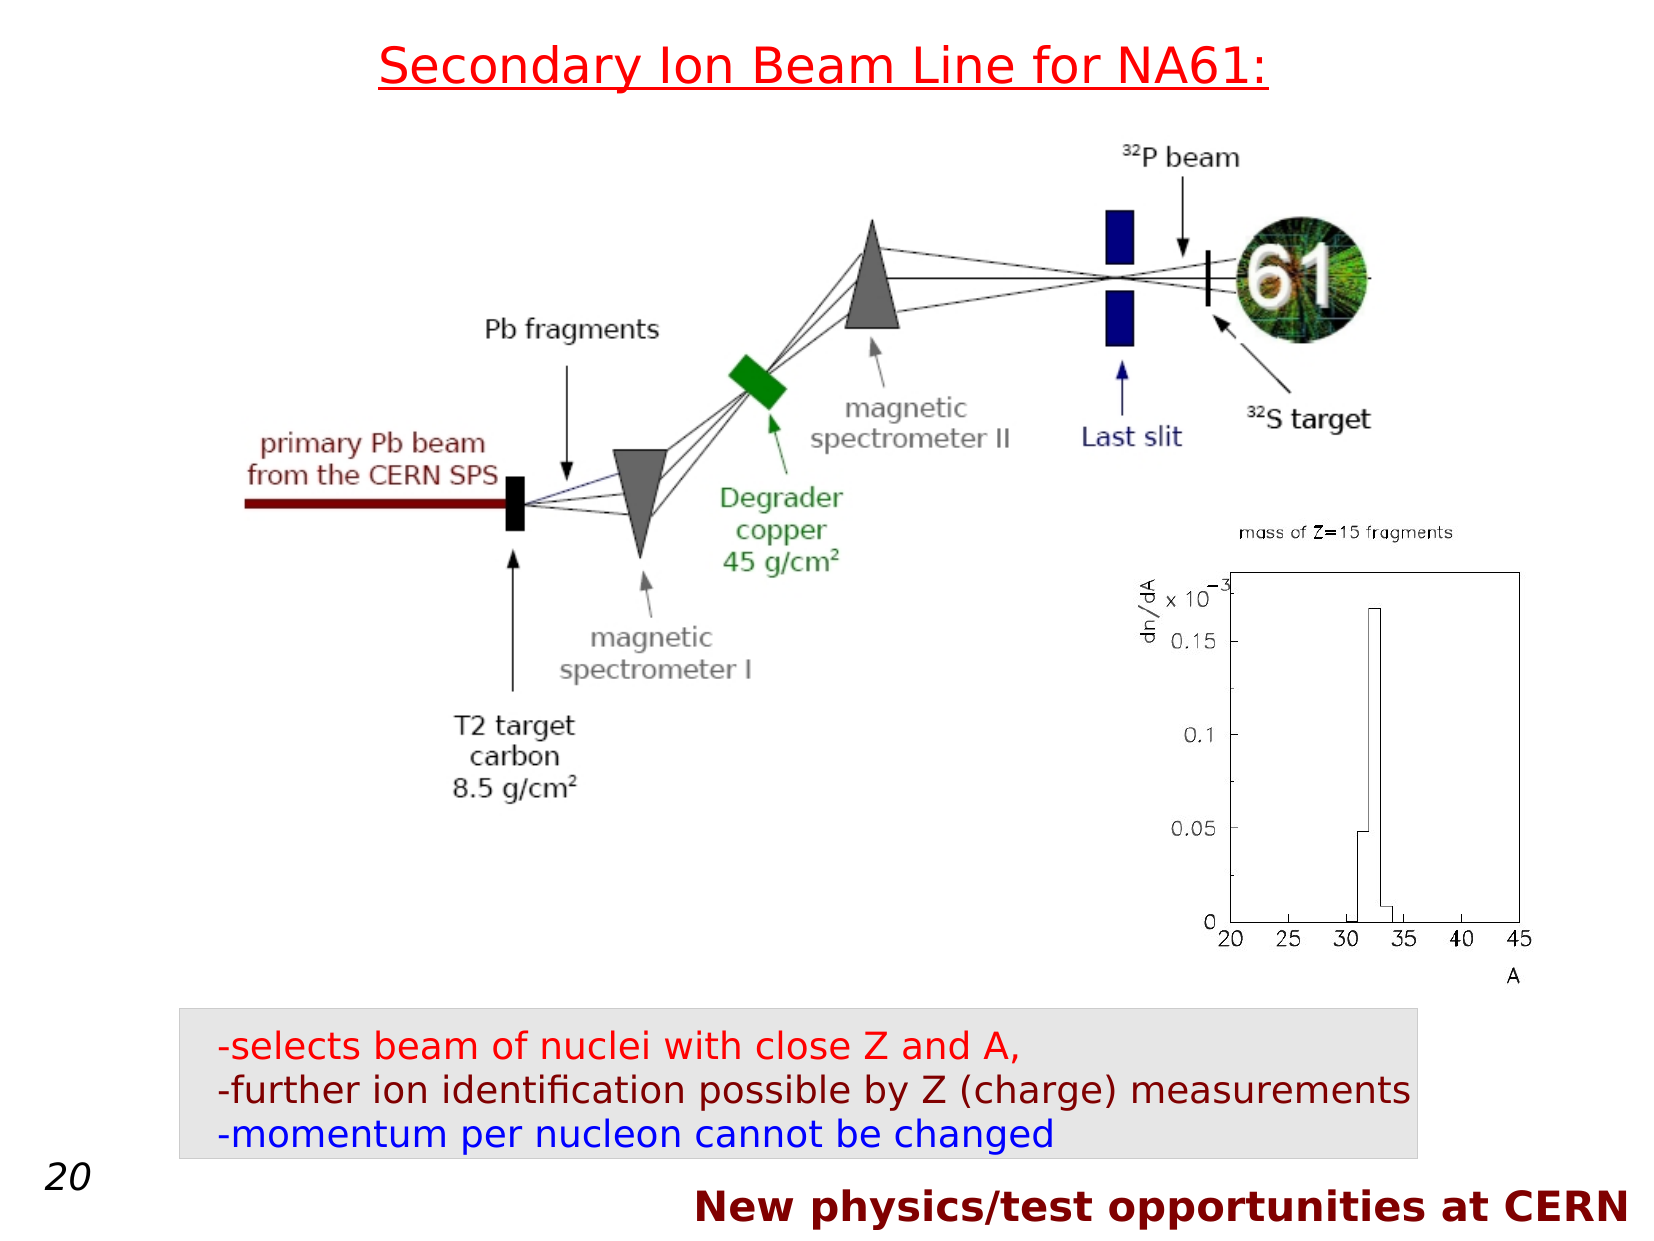

Secondary Ion Beam Line for NA61:
-selects beam of nuclei with close Z and A,
-further ion identification possible by Z (charge) measurements
-momentum per nucleon cannot be changed
New physics/test opportunities at CERN